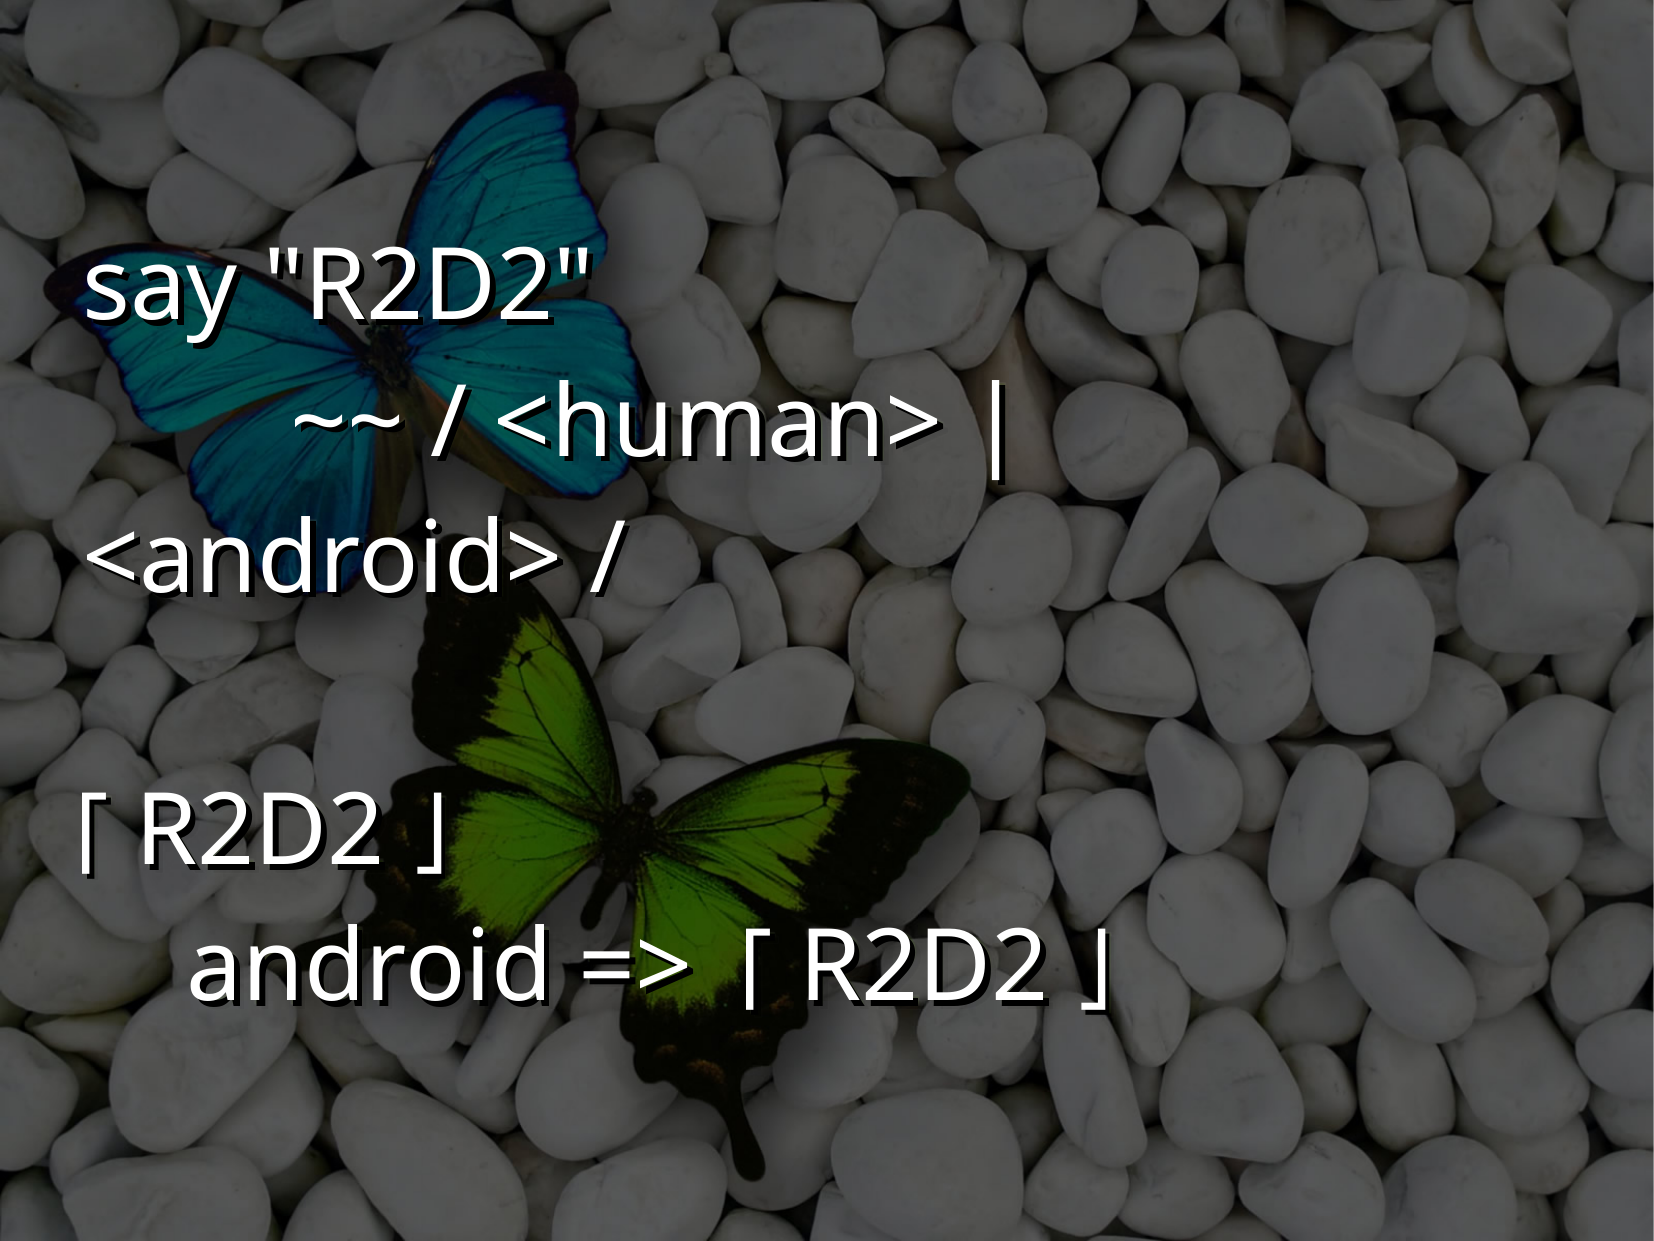

#
say "R2D2"
 ~~ / <human> | <android> /
｢R2D2｣
 android => ｢R2D2｣